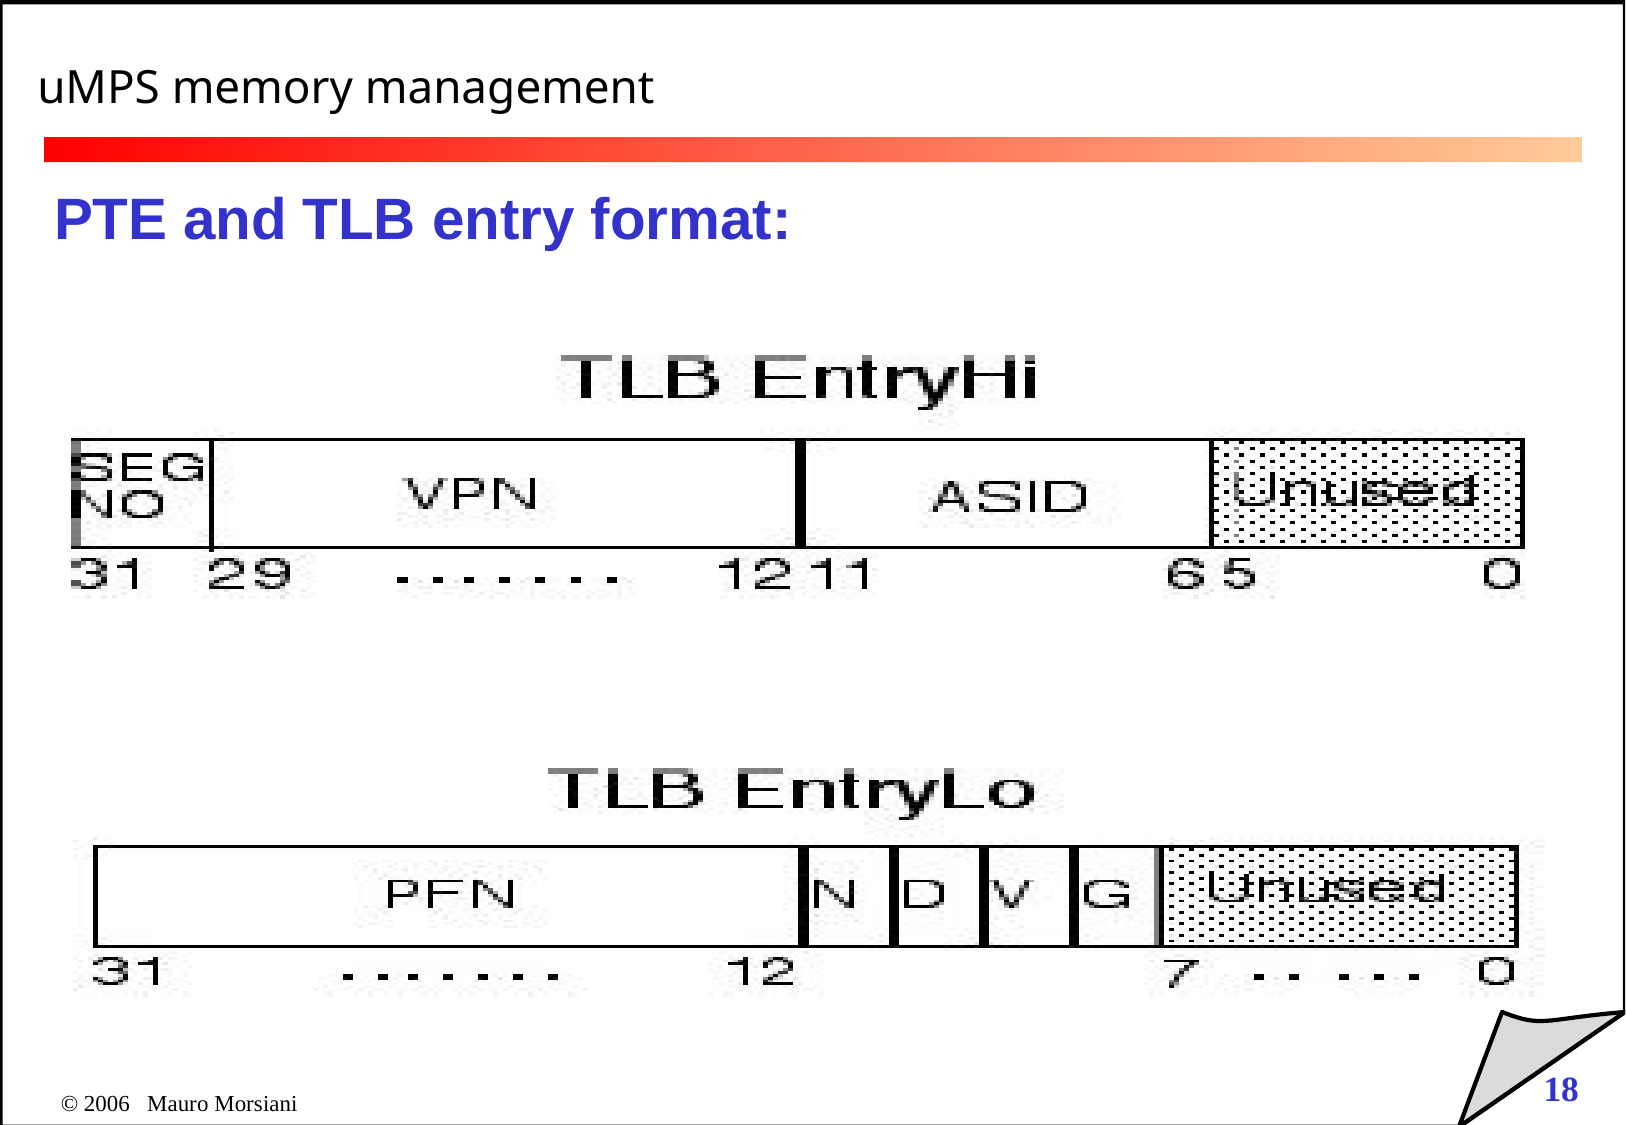

# uMPS memory management
PTE and TLB entry format: